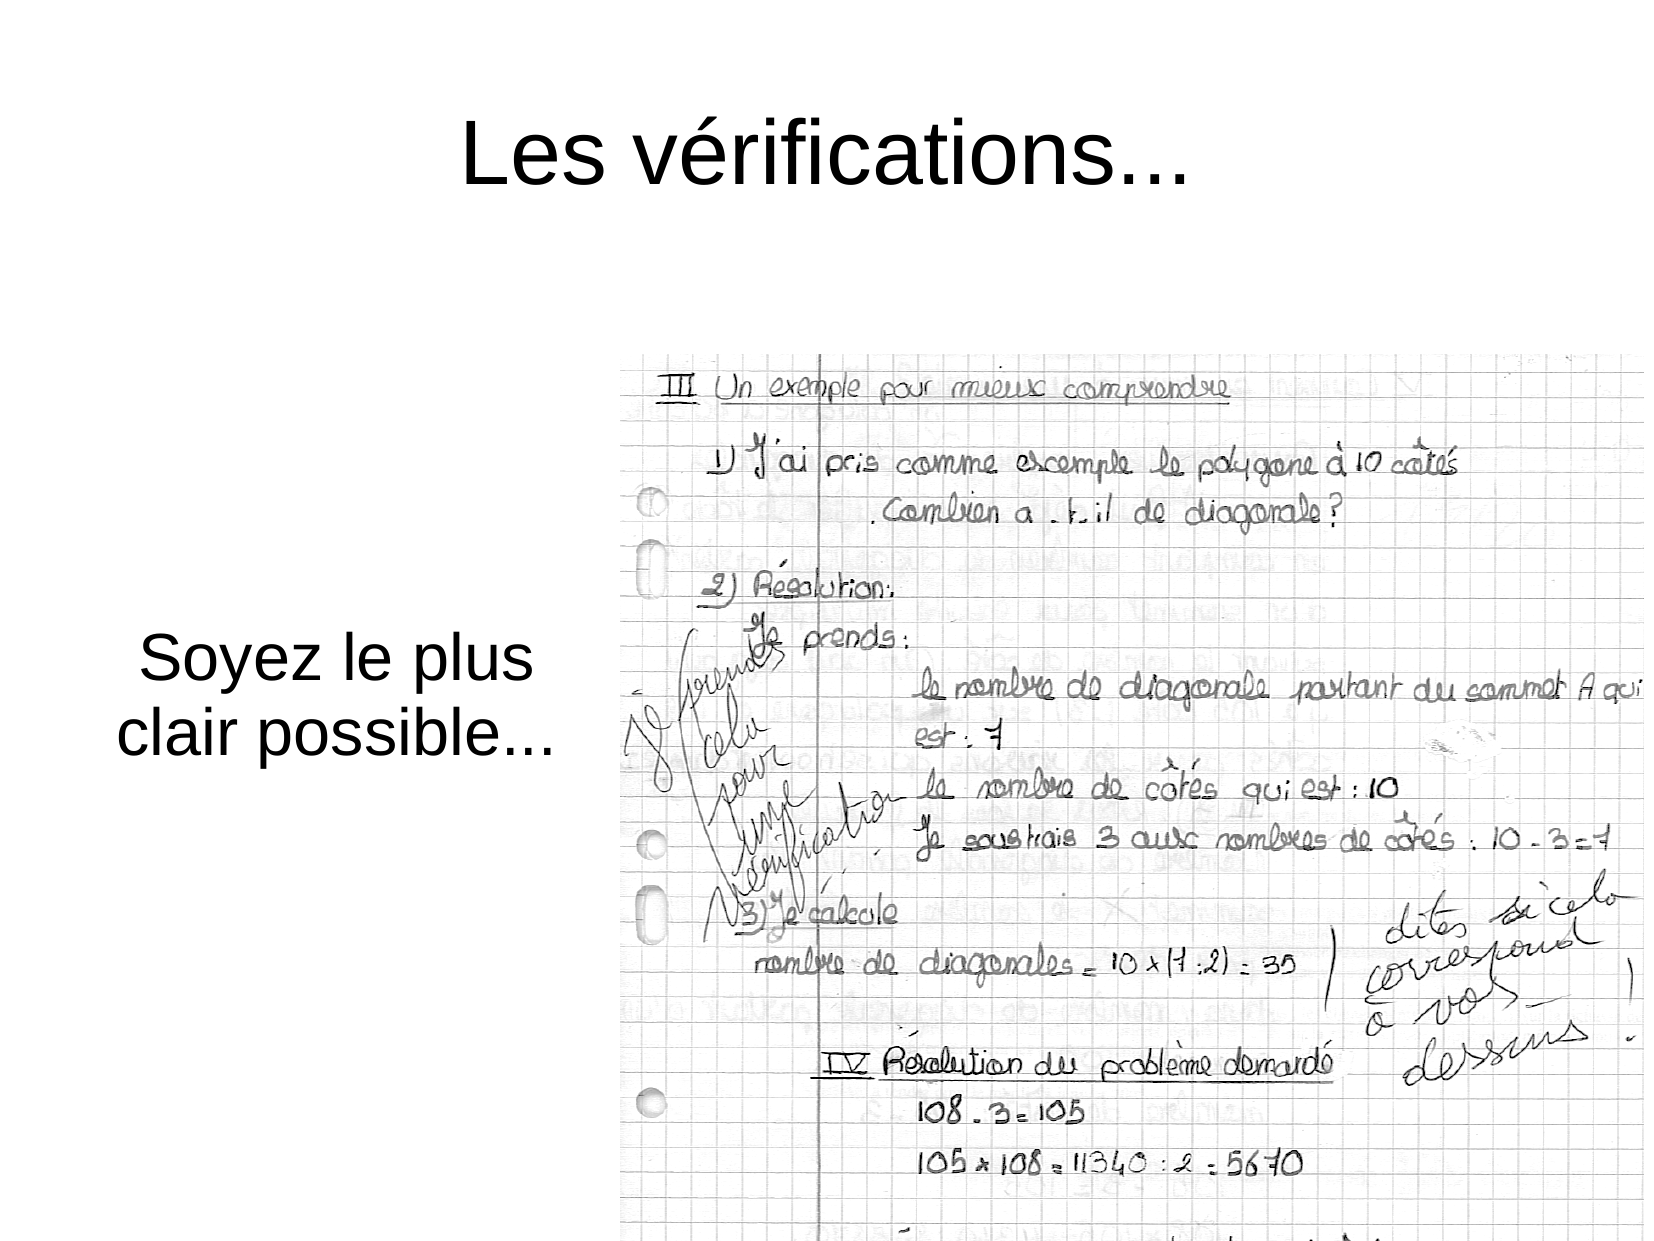

# Les vérifications...
Soyez le plus clair possible...